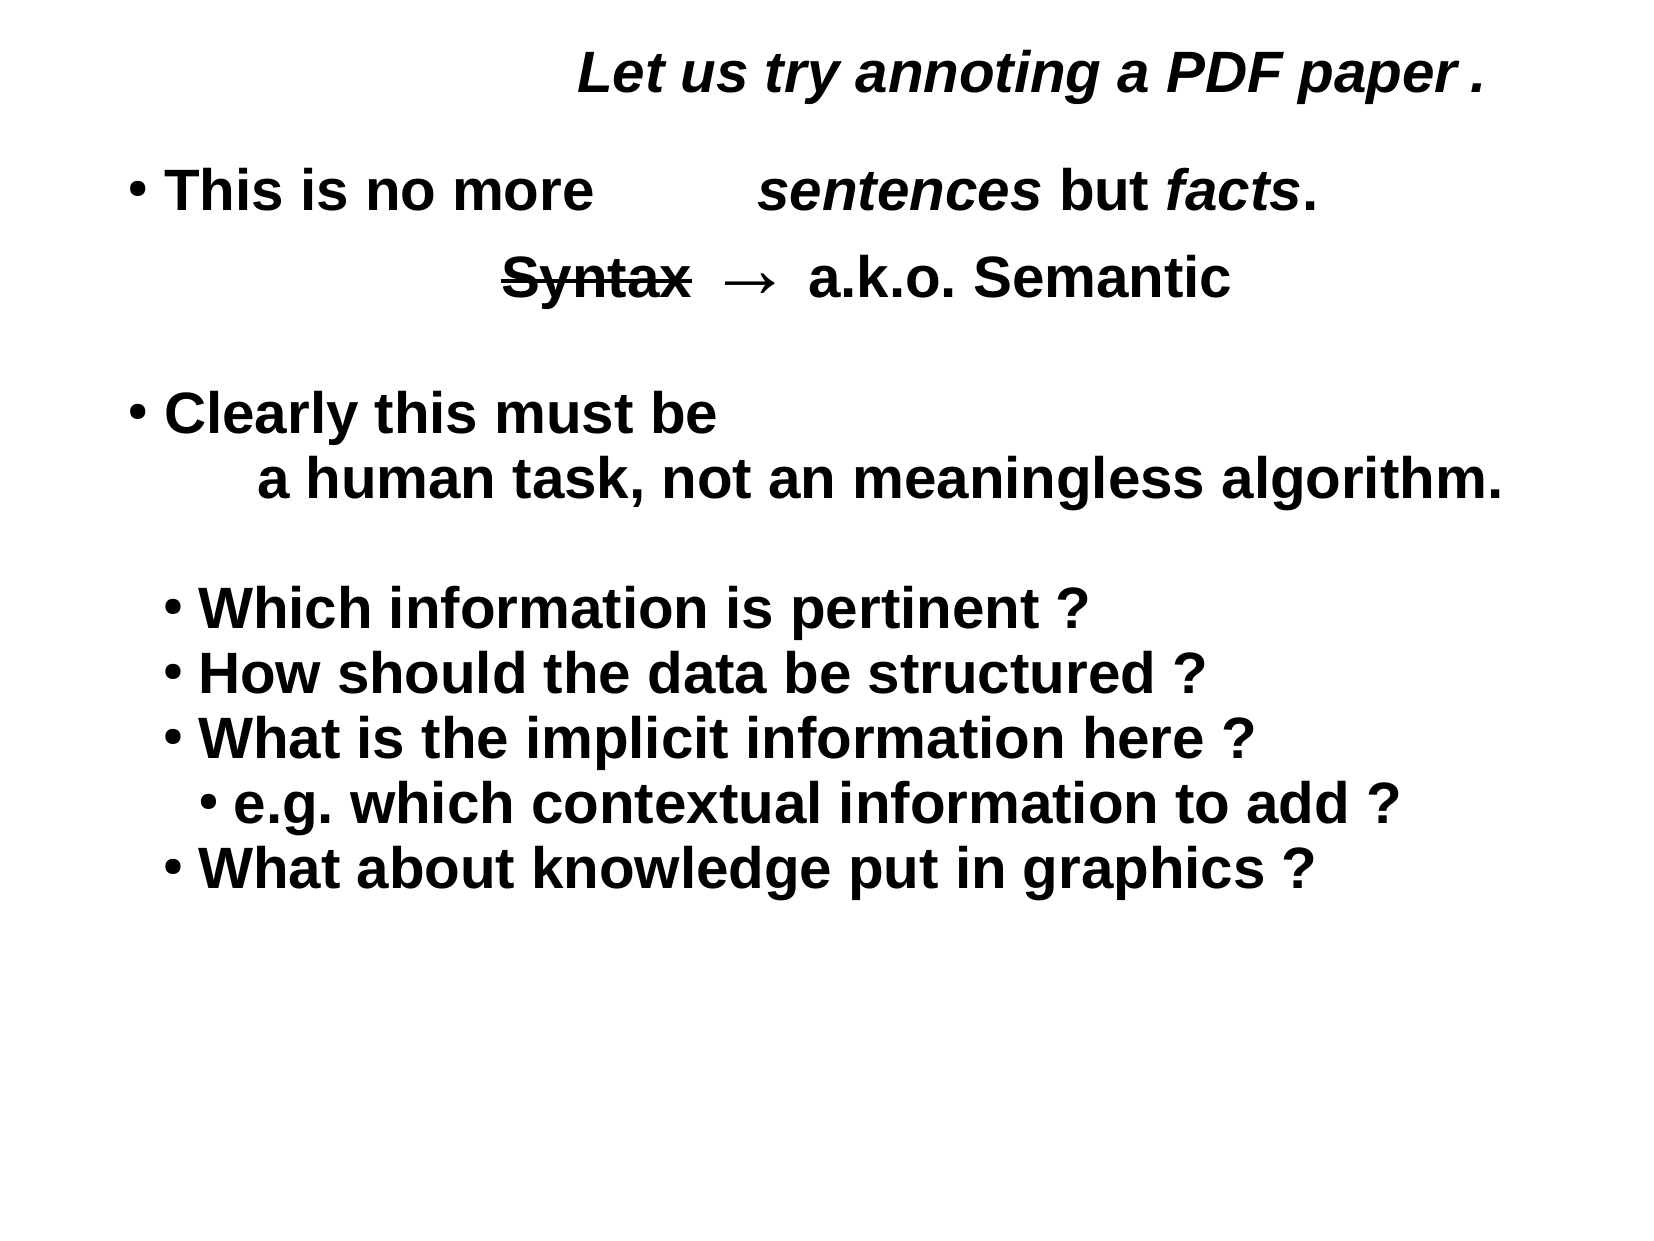

Let us try annoting a PDF paper .
 This is no more sentences but facts.
 Syntax → a.k.o. Semantic
 Clearly this must be
 a human task, not an meaningless algorithm.
Which information is pertinent ?
How should the data be structured ?
What is the implicit information here ?
e.g. which contextual information to add ?
What about knowledge put in graphics ?